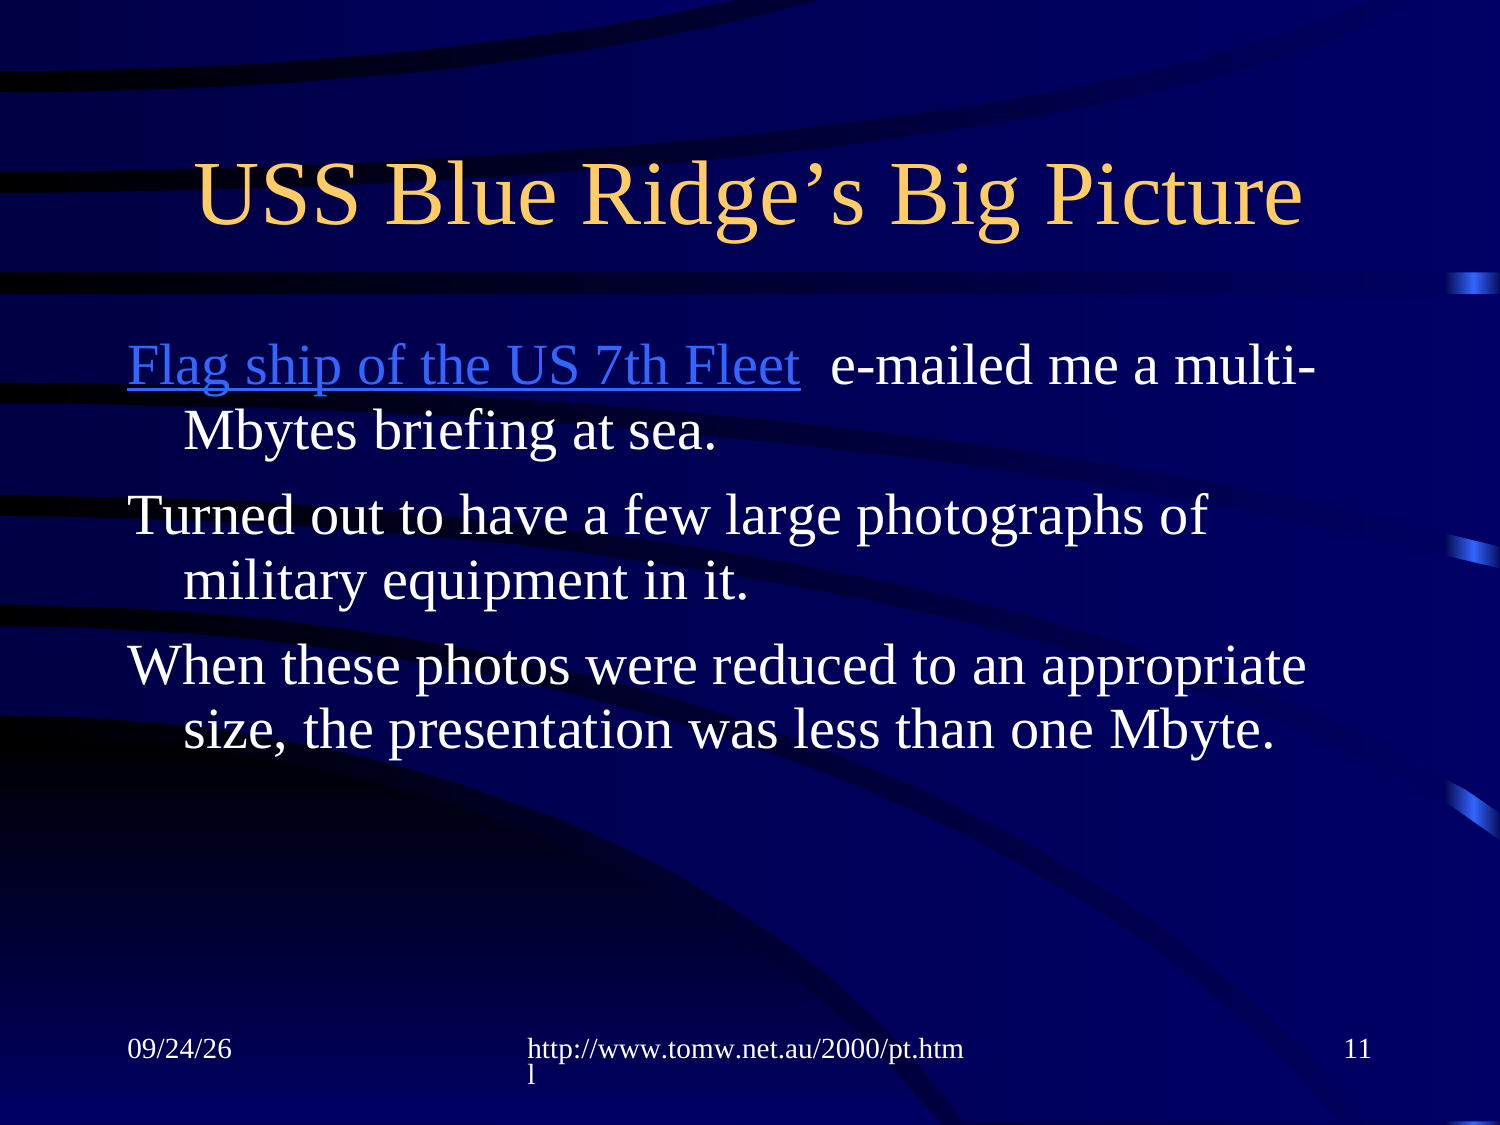

# USS Blue Ridge’s Big Picture
Flag ship of the US 7th Fleet e-mailed me a multi-Mbytes briefing at sea.
Turned out to have a few large photographs of military equipment in it.
When these photos were reduced to an appropriate size, the presentation was less than one Mbyte.
http://www.tomw.net.au/2000/pt.html
11